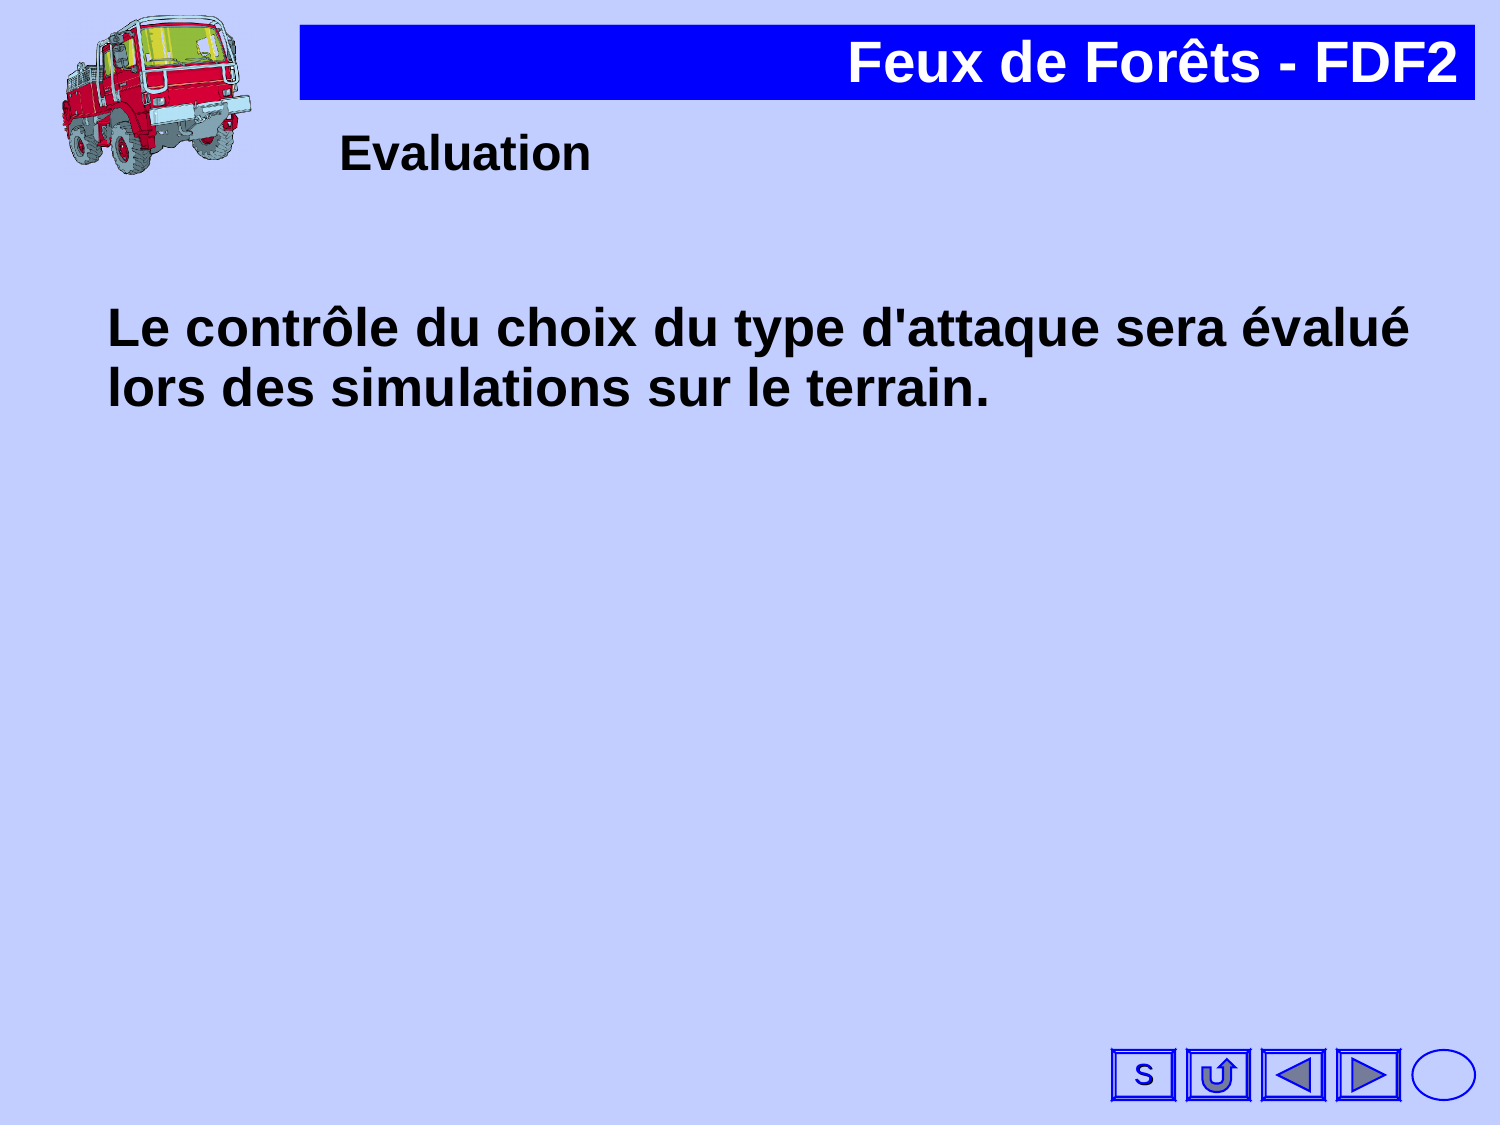

Feux de Forêts - FDF2
Evaluation
Le contrôle du choix du type d'attaque sera évalué
lors des simulations sur le terrain.
#